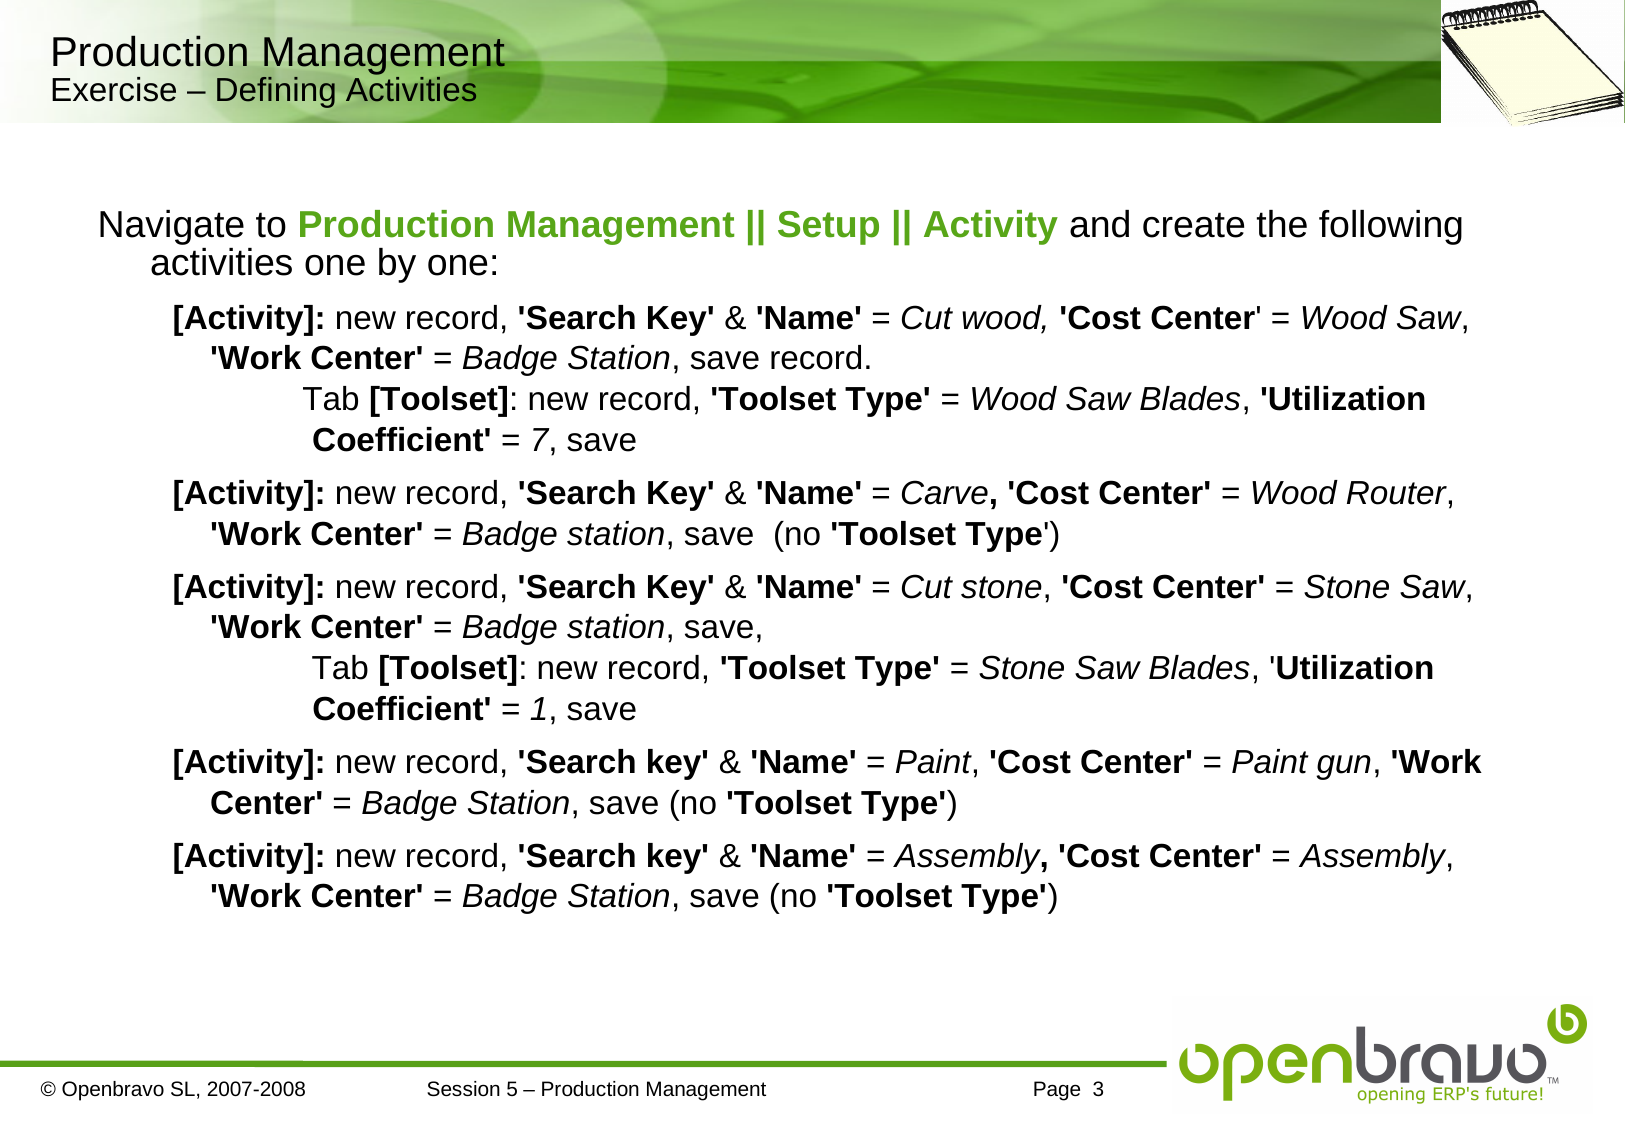

# Production Management Exercise – Defining Activities
Navigate to Production Management || Setup || Activity and create the following activities one by one:
[Activity]: new record, 'Search Key' & 'Name' = Cut wood, 'Cost Center' = Wood Saw, 'Work Center' = Badge Station, save record. Tab [Toolset]: new record, 'Toolset Type' = Wood Saw Blades, 'Utilization 		 Coefficient' = 7, save
[Activity]: new record, 'Search Key' & 'Name' = Carve, 'Cost Center' = Wood Router, 'Work Center' = Badge station, save (no 'Toolset Type')
[Activity]: new record, 'Search Key' & 'Name' = Cut stone, 'Cost Center' = Stone Saw, 'Work Center' = Badge station, save, Tab [Toolset]: new record, 'Toolset Type' = Stone Saw Blades, 'Utilization 			 Coefficient' = 1, save
[Activity]: new record, 'Search key' & 'Name' = Paint, 'Cost Center' = Paint gun, 'Work Center' = Badge Station, save (no 'Toolset Type')
[Activity]: new record, 'Search key' & 'Name' = Assembly, 'Cost Center' = Assembly, 'Work Center' = Badge Station, save (no 'Toolset Type')